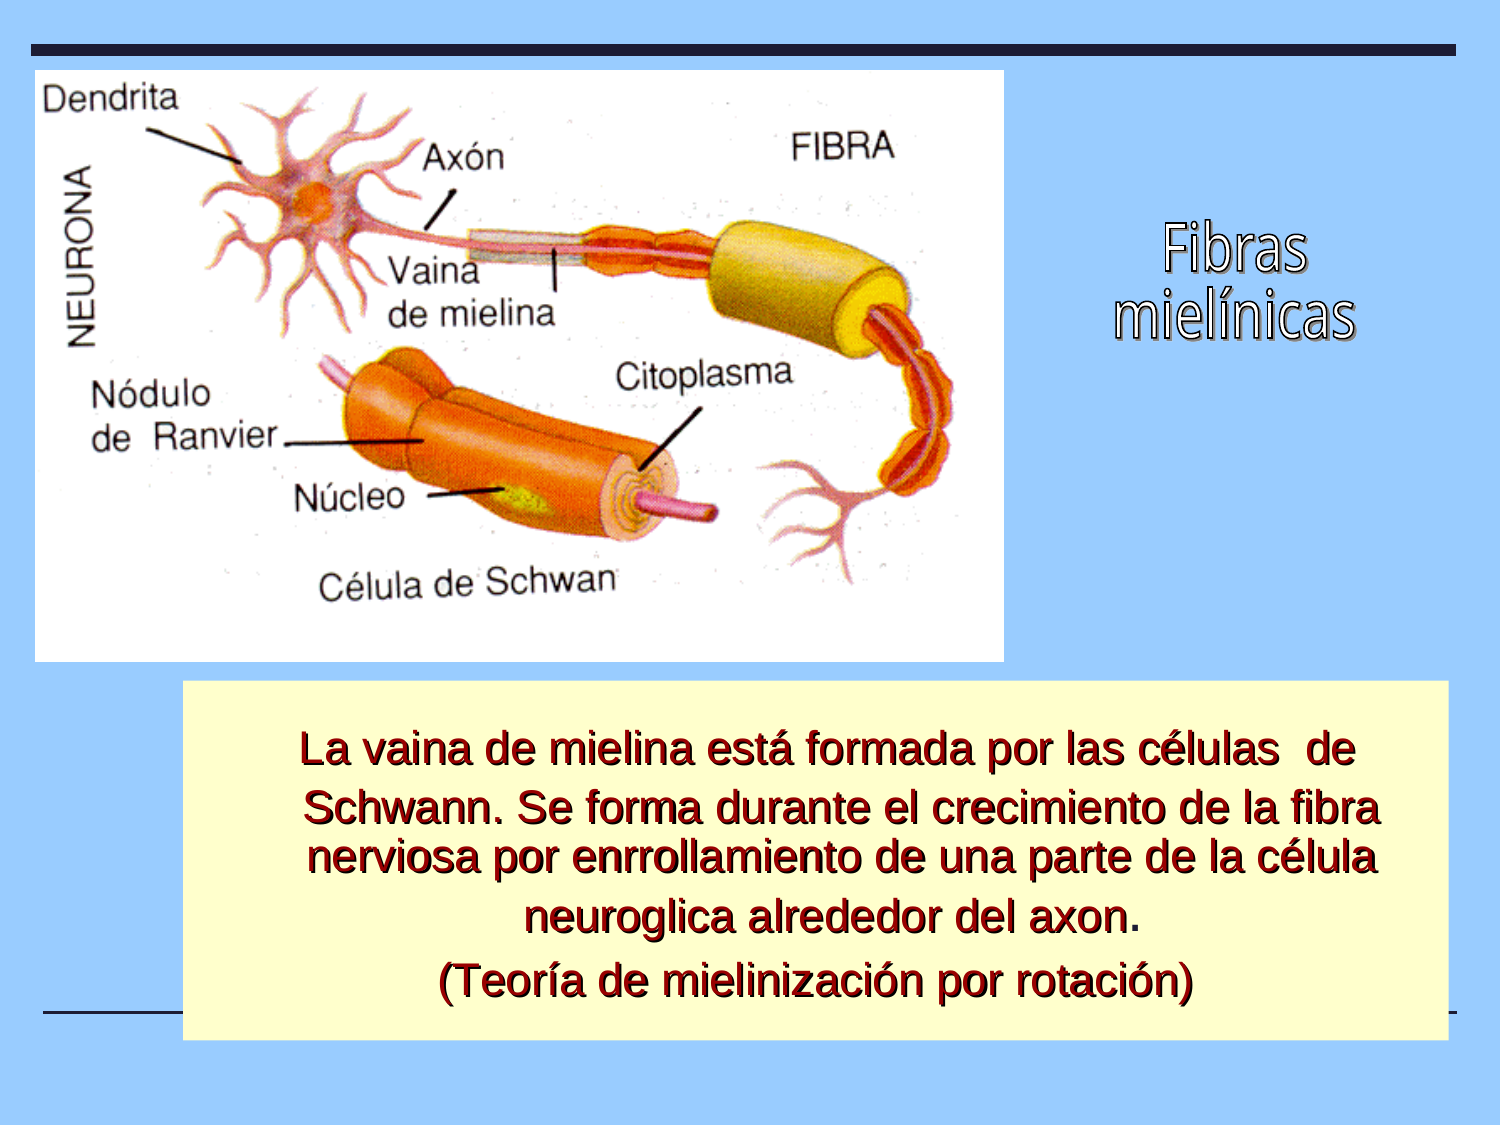

Fibras
mielínicas
# La vaina de mielina está formada por las células de Schwann. Se forma durante el crecimiento de la fibra nerviosa por enrrollamiento de una parte de la célula neuroglica alrededor del axon.
(Teoría de mielinización por rotación)